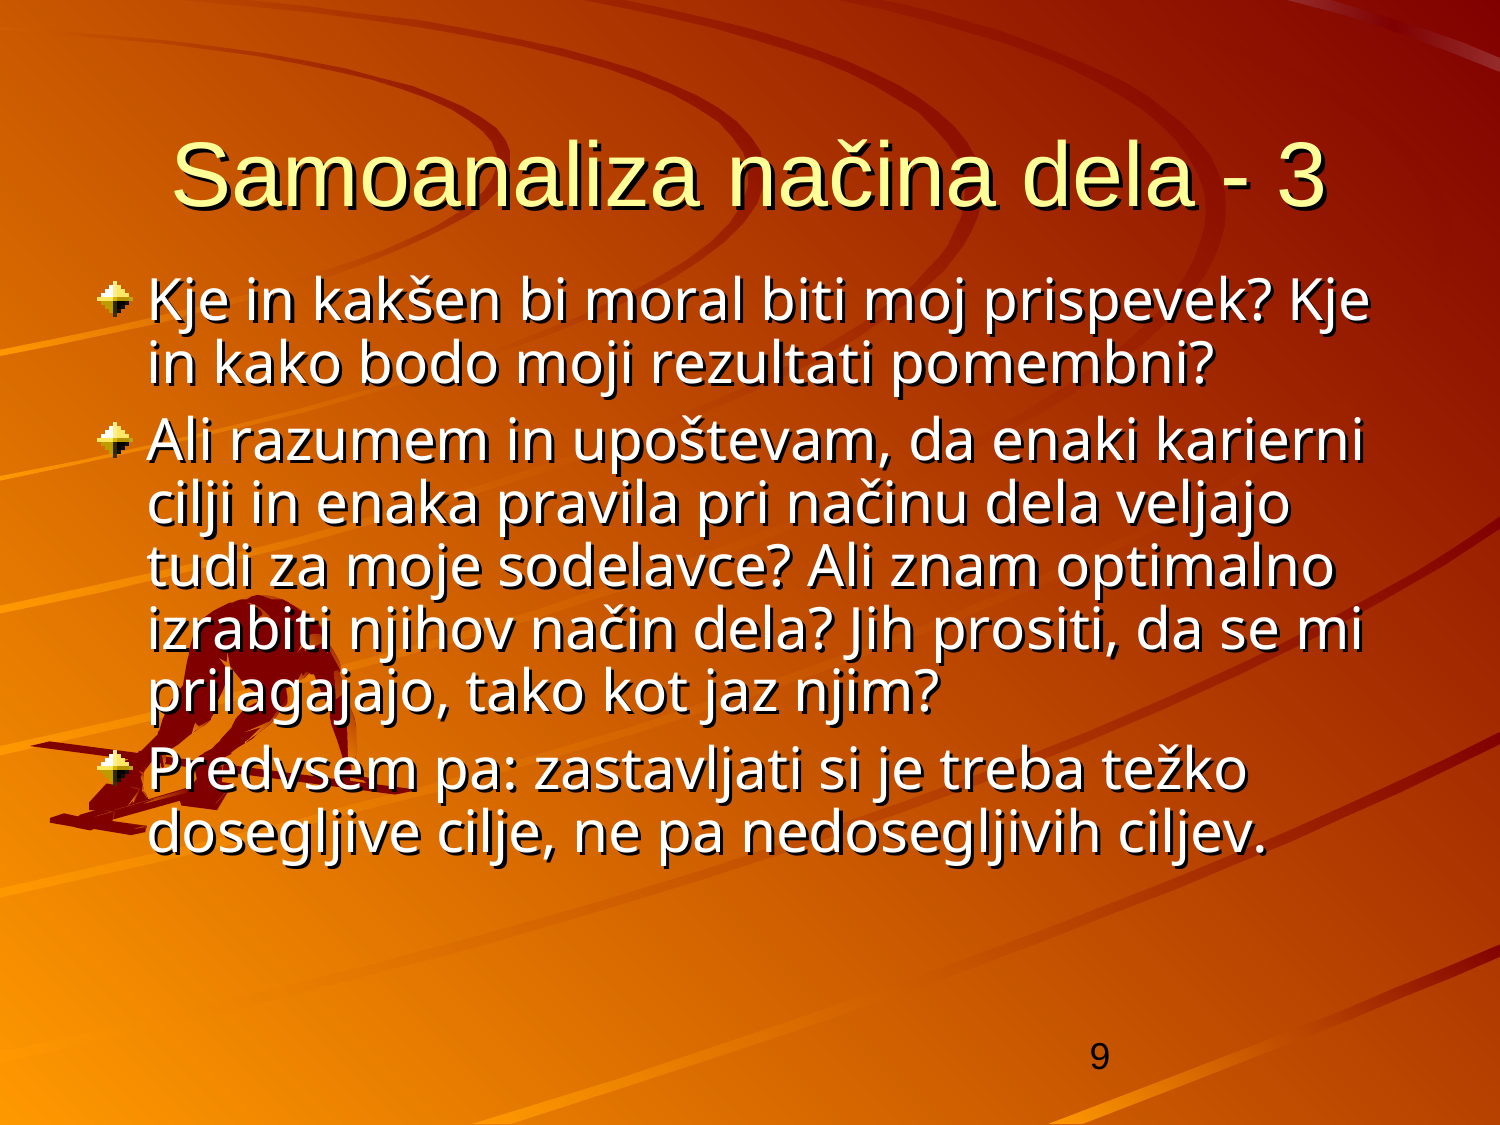

# Samoanaliza načina dela - 3
Kje in kakšen bi moral biti moj prispevek? Kje in kako bodo moji rezultati pomembni?
Ali razumem in upoštevam, da enaki karierni cilji in enaka pravila pri načinu dela veljajo tudi za moje sodelavce? Ali znam optimalno izrabiti njihov način dela? Jih prositi, da se mi prilagajajo, tako kot jaz njim?
Predvsem pa: zastavljati si je treba težko dosegljive cilje, ne pa nedosegljivih ciljev.
9